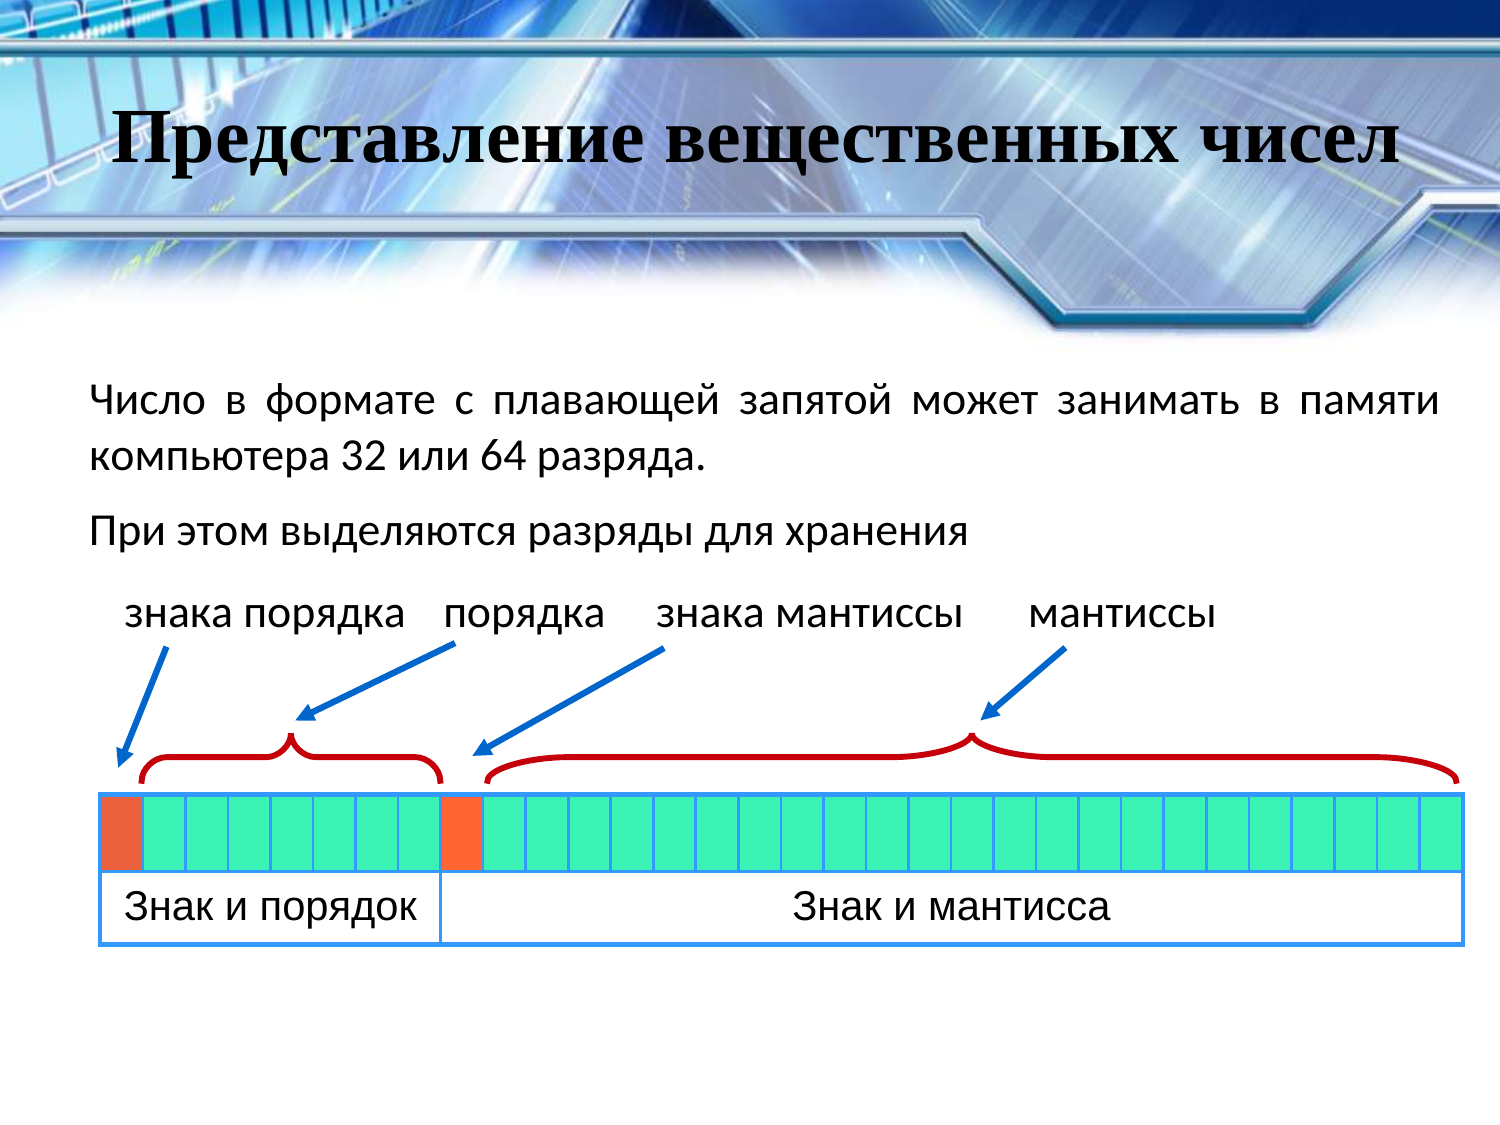

Представление вещественных чисел
Число в формате с плавающей запятой может занимать в памяти компьютера 32 или 64 разряда.
При этом выделяются разряды для хранения
знака порядка
порядка
знака мантиссы
мантиссы
| | | | | | | | | | | | | | | | | | | | | | | | | | | | | | | | |
| --- | --- | --- | --- | --- | --- | --- | --- | --- | --- | --- | --- | --- | --- | --- | --- | --- | --- | --- | --- | --- | --- | --- | --- | --- | --- | --- | --- | --- | --- | --- | --- |
| Знак и порядок | | | | | | | | Знак и мантисса | | | | | | | | | | | | | | | | | | | | | | | |